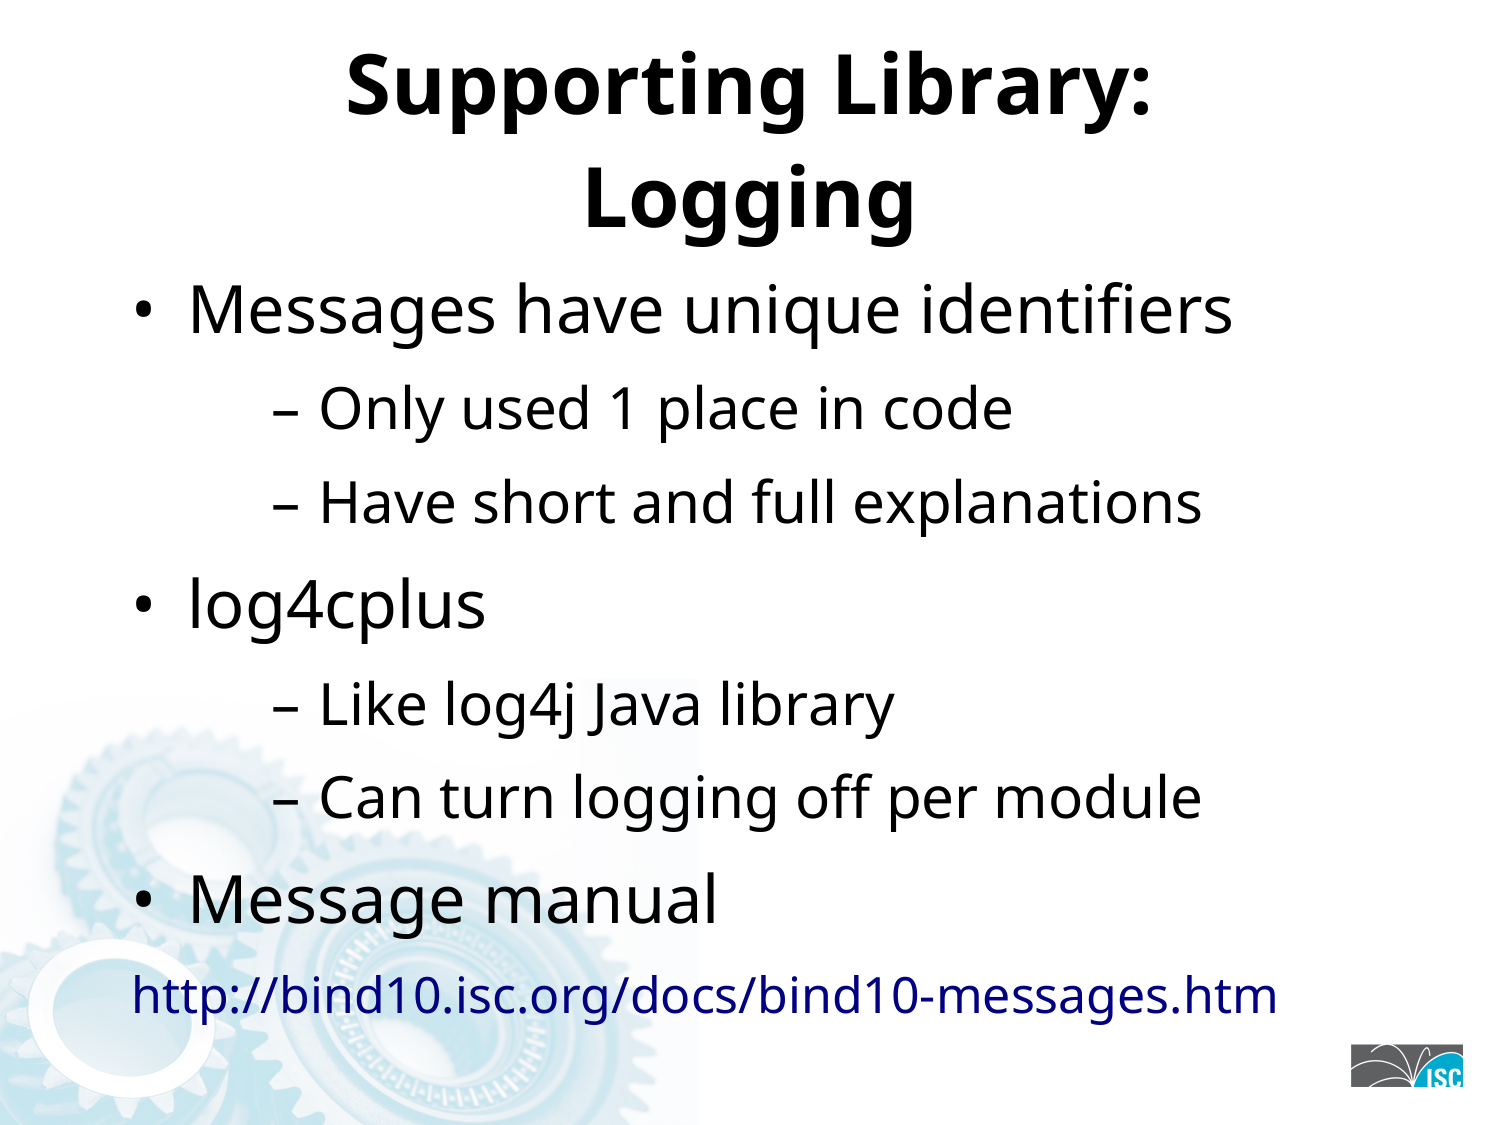

# Supporting Library: Logging
Messages have unique identifiers
Only used 1 place in code
Have short and full explanations
log4cplus
Like log4j Java library
Can turn logging off per module
Message manual
http://bind10.isc.org/docs/bind10-messages.htm